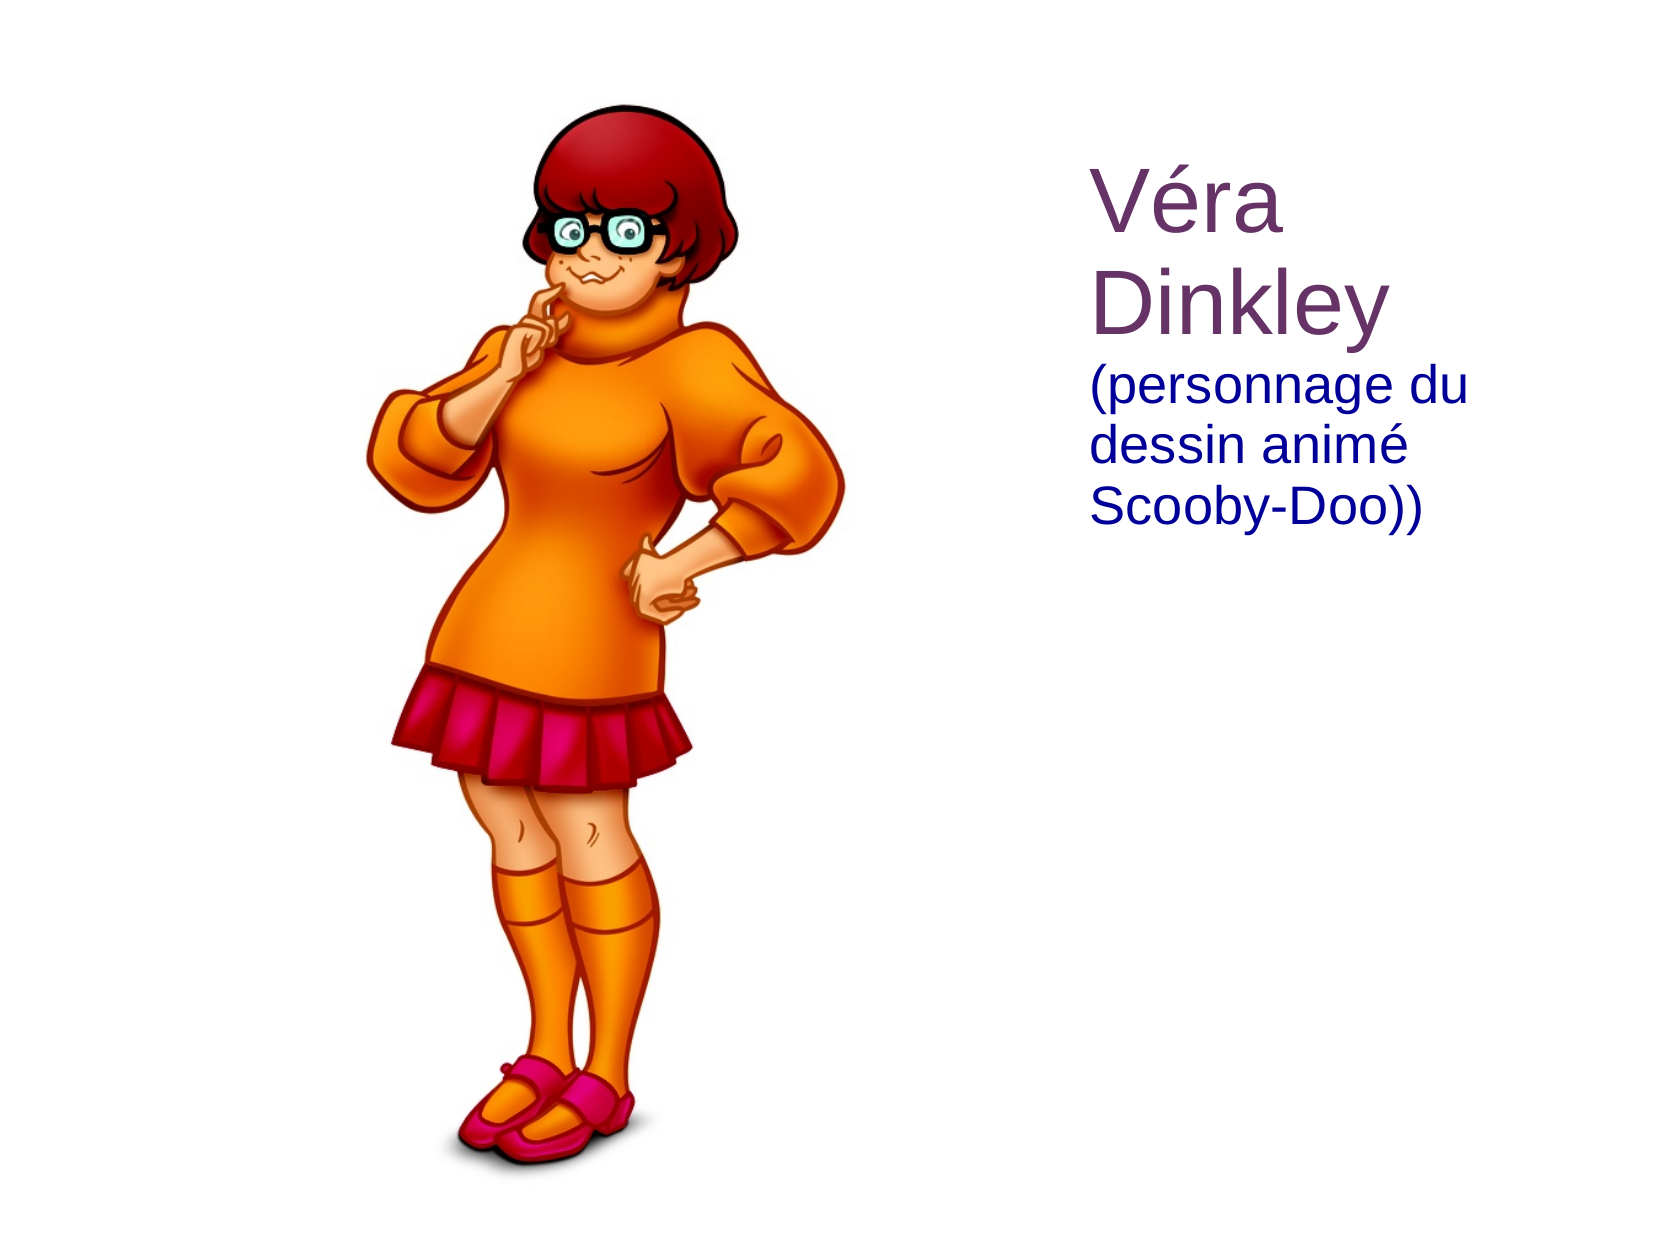

Véra Dinkley (personnage du dessin animé Scooby-Doo))